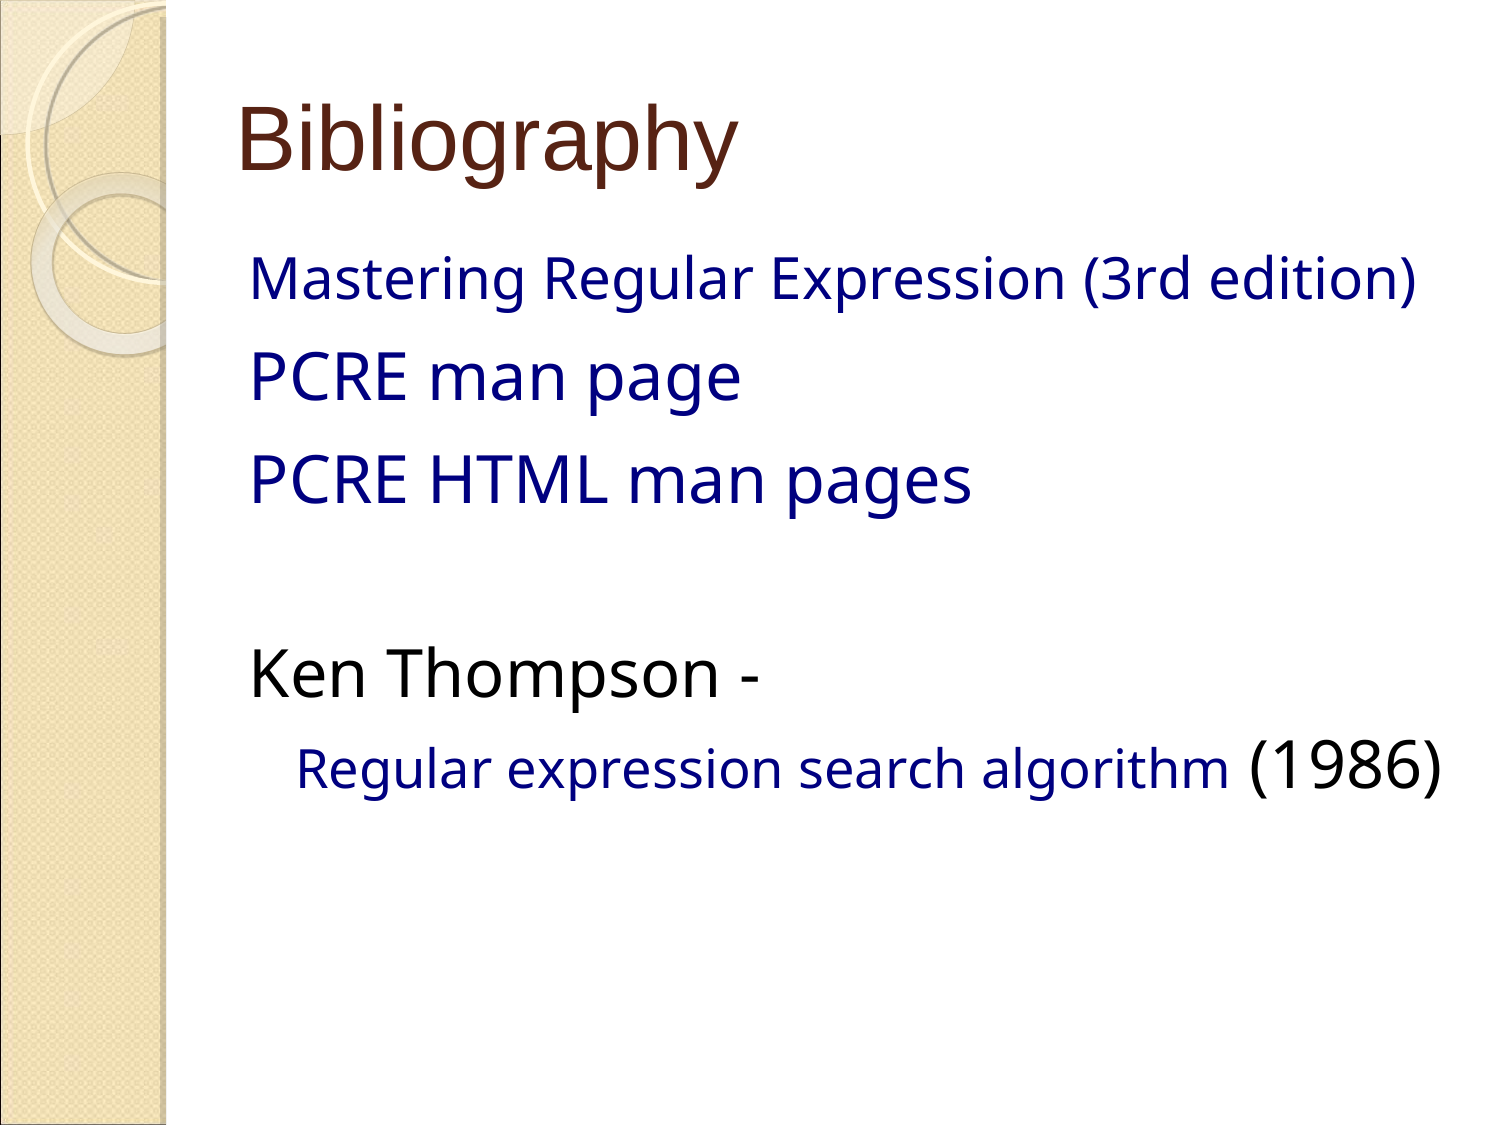

# Bibliography
Mastering Regular Expression (3rd edition)
PCRE man page
PCRE HTML man pages
Ken Thompson -Regular expression search algorithm (1986)